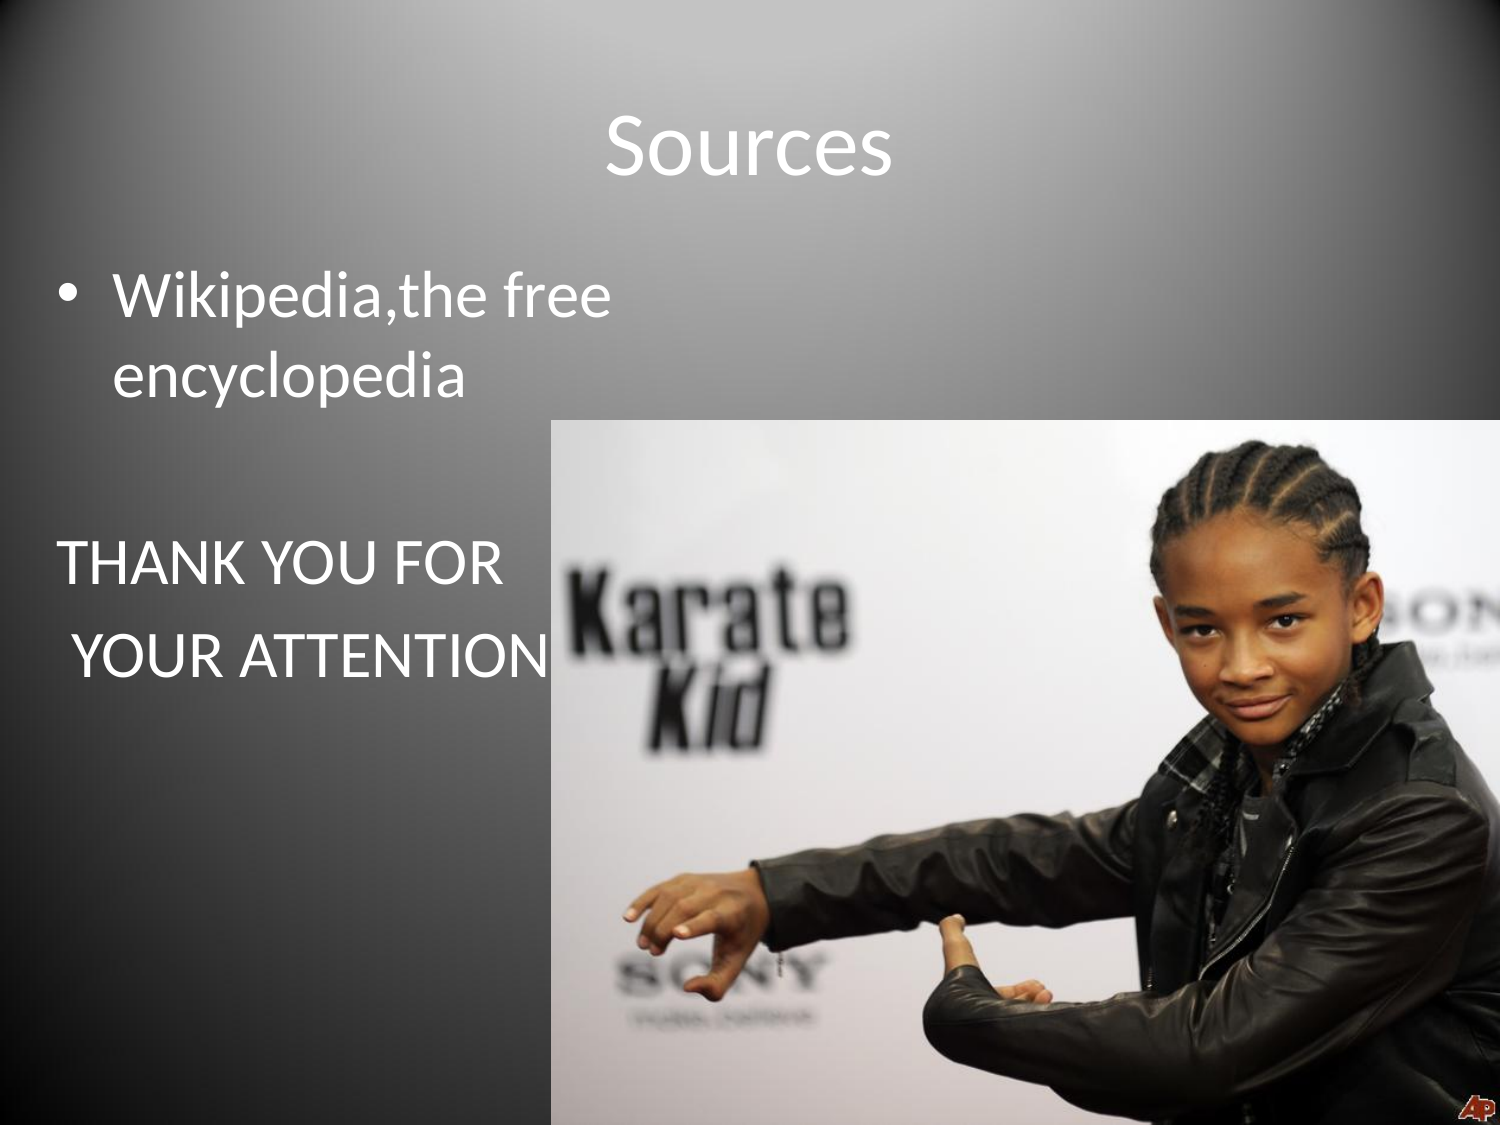

# Sources
Wikipedia,the free encyclopedia
THANK YOU FOR
 YOUR ATTENTION